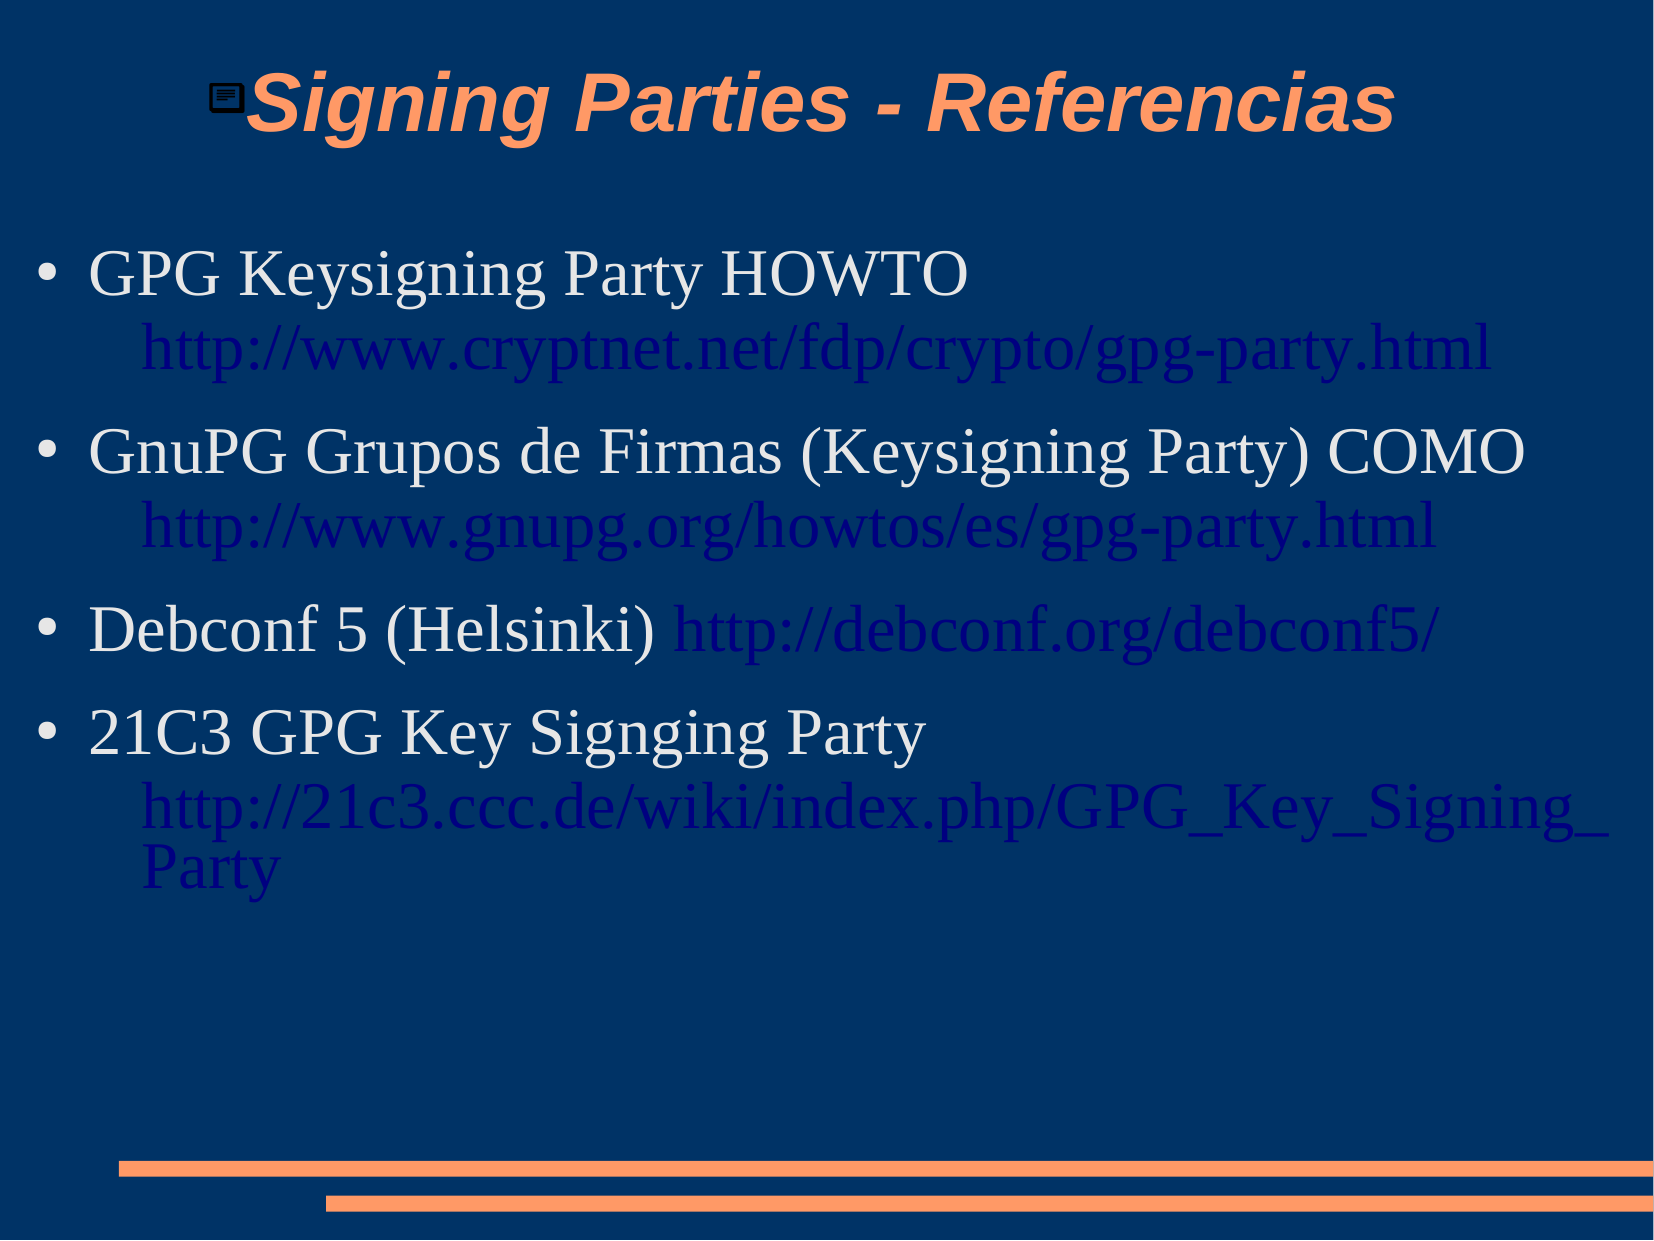

# Signing Parties - Referencias
GPG Keysigning Party HOWTO http://www.cryptnet.net/fdp/crypto/gpg-party.html
GnuPG Grupos de Firmas (Keysigning Party) COMO http://www.gnupg.org/howtos/es/gpg-party.html
Debconf 5 (Helsinki) http://debconf.org/debconf5/
21C3 GPG Key Signging Party http://21c3.ccc.de/wiki/index.php/GPG_Key_Signing_Party